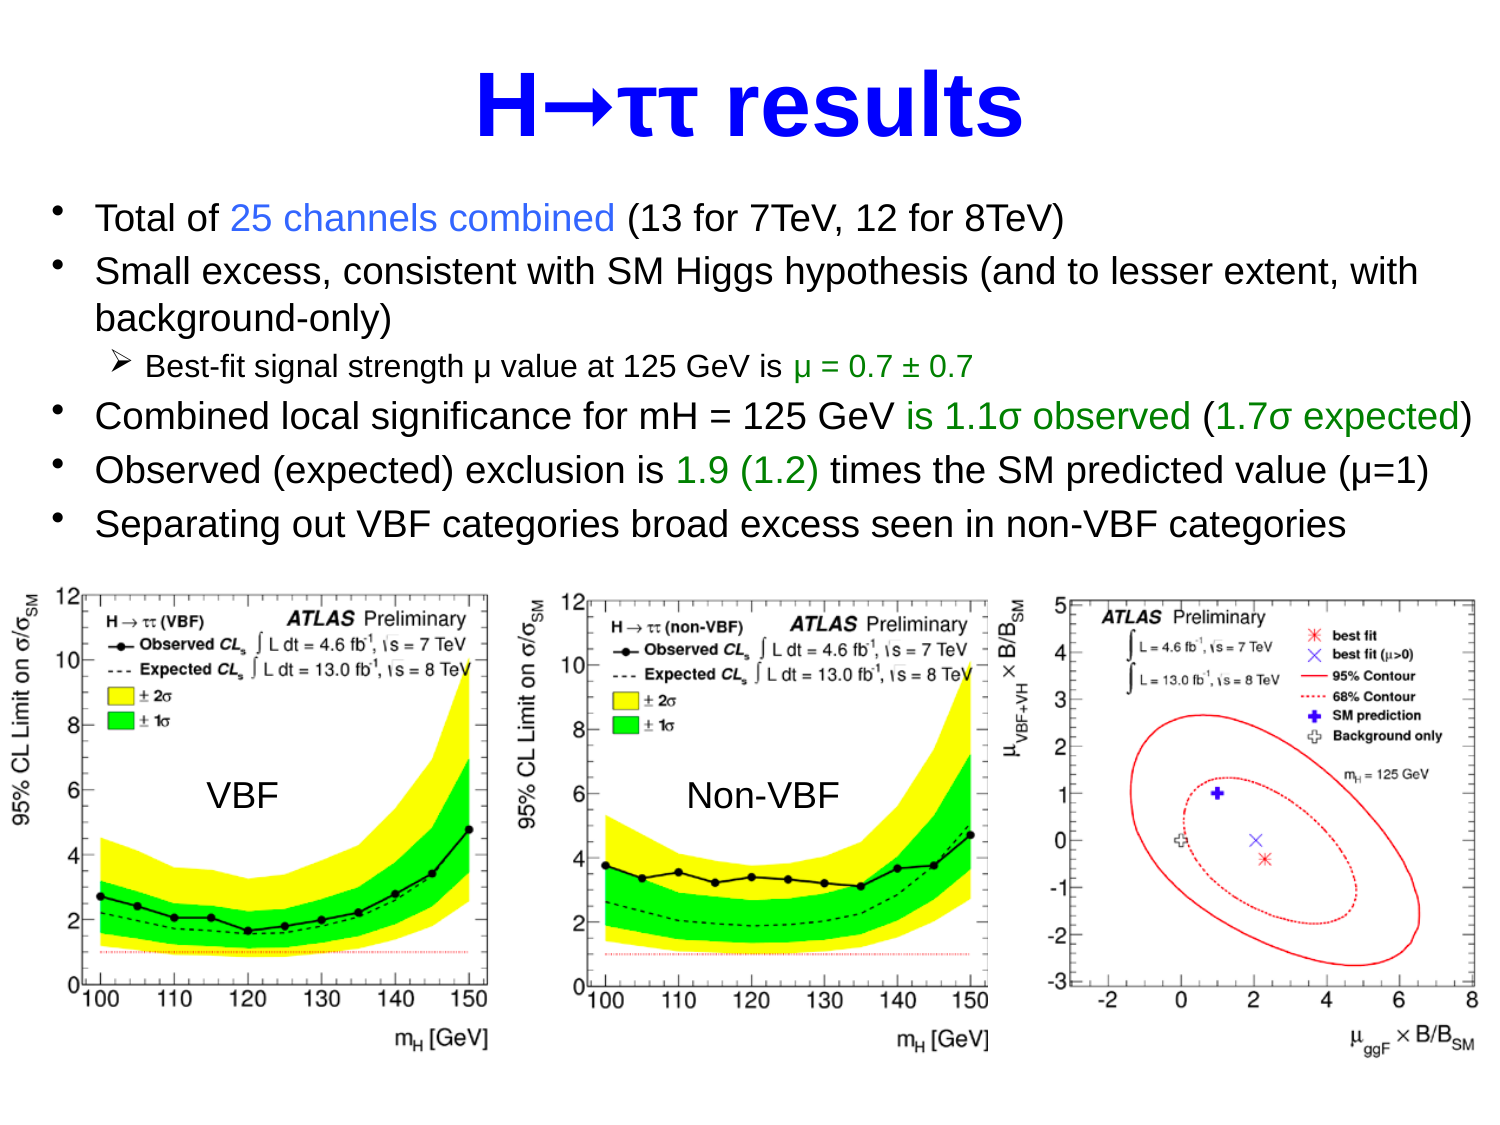

# H➞ττ results
Total of 25 channels combined (13 for 7TeV, 12 for 8TeV)
Small excess, consistent with SM Higgs hypothesis (and to lesser extent, with background-only)
Best-fit signal strength μ value at 125 GeV is μ = 0.7 ± 0.7
Combined local significance for mH = 125 GeV is 1.1σ observed (1.7σ expected)
Observed (expected) exclusion is 1.9 (1.2) times the SM predicted value (μ=1)
Separating out VBF categories broad excess seen in non-VBF categories
VBF
Non-VBF